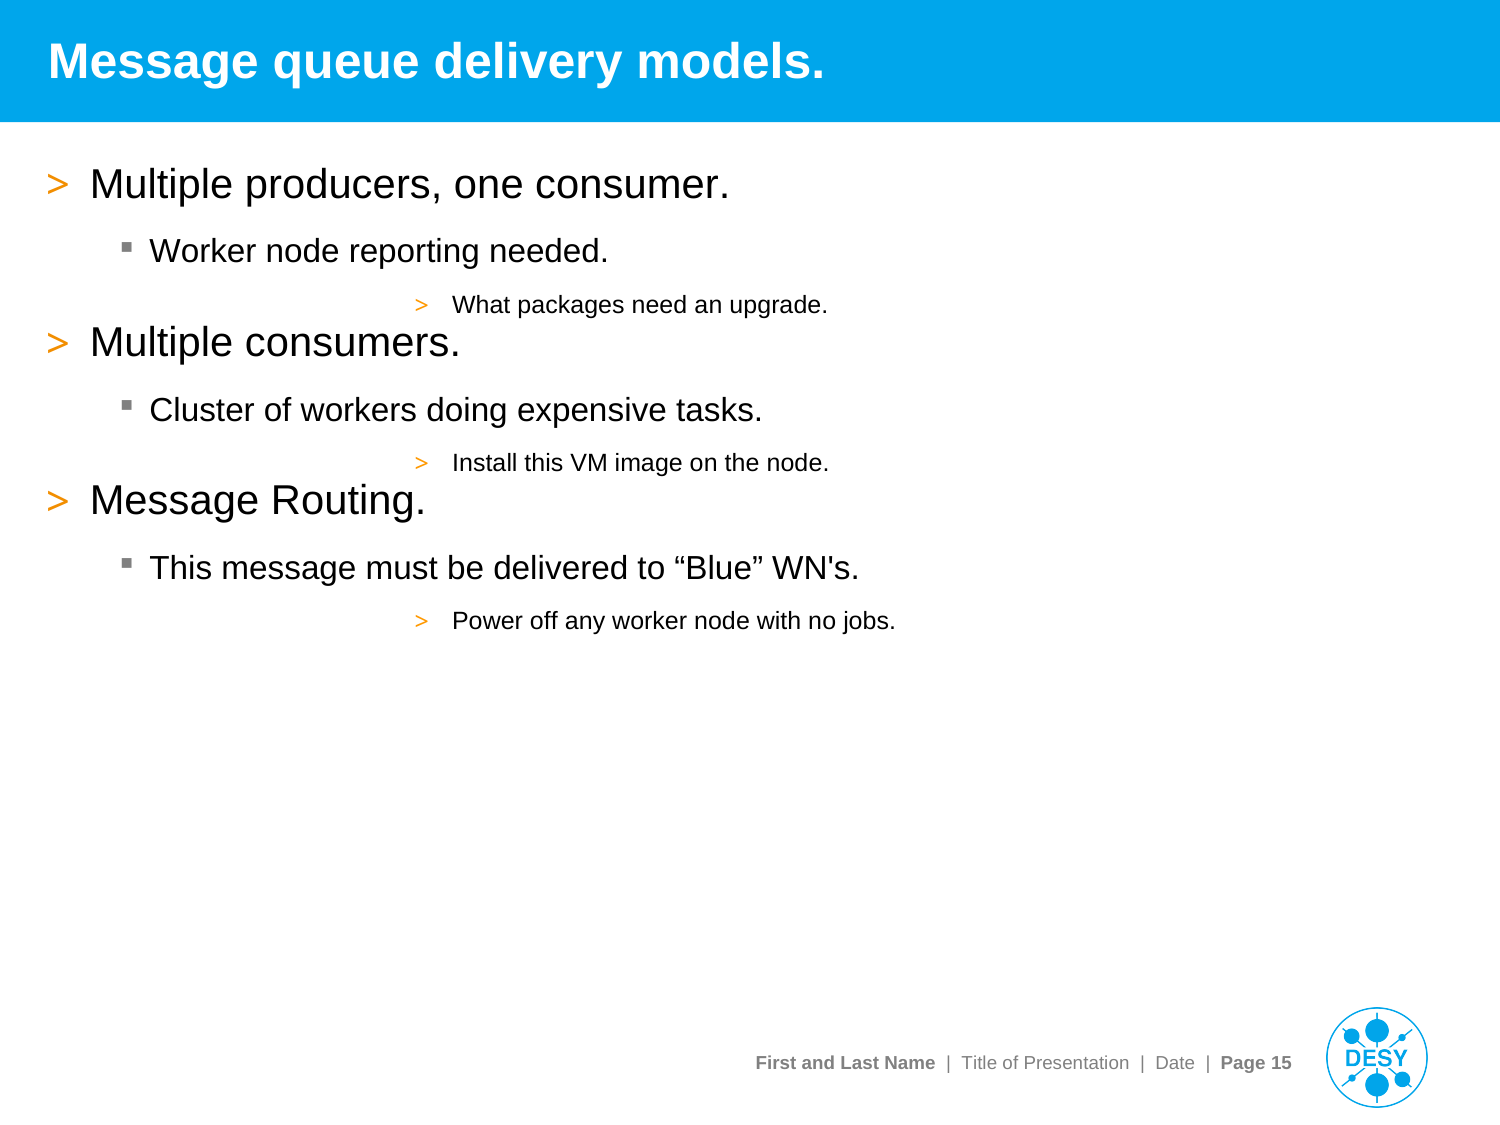

# Message queue delivery models.
Multiple producers, one consumer.
Worker node reporting needed.
What packages need an upgrade.
Multiple consumers.
Cluster of workers doing expensive tasks.
Install this VM image on the node.
Message Routing.
This message must be delivered to “Blue” WN's.
Power off any worker node with no jobs.